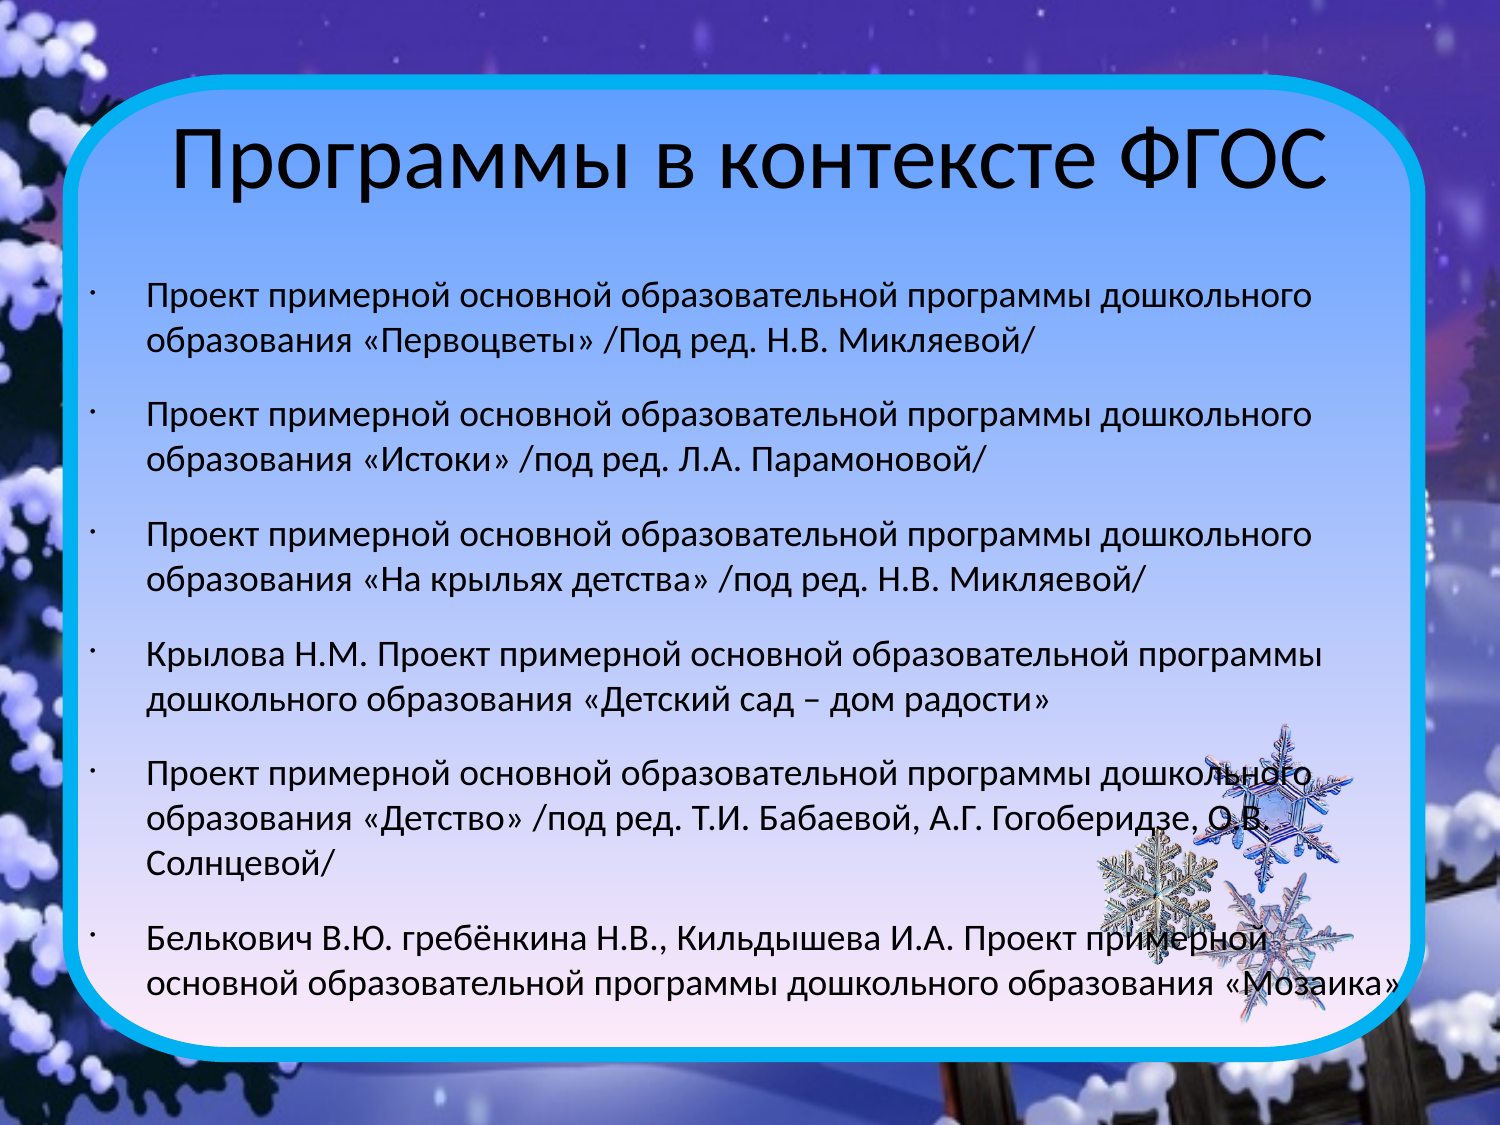

# Программы в контексте ФГОС
Проект примерной основной образовательной программы дошкольного образования «Первоцветы» /Под ред. Н.В. Микляевой/
Проект примерной основной образовательной программы дошкольного образования «Истоки» /под ред. Л.А. Парамоновой/
Проект примерной основной образовательной программы дошкольного образования «На крыльях детства» /под ред. Н.В. Микляевой/
Крылова Н.М. Проект примерной основной образовательной программы дошкольного образования «Детский сад – дом радости»
Проект примерной основной образовательной программы дошкольного образования «Детство» /под ред. Т.И. Бабаевой, А.Г. Гогоберидзе, О.В. Солнцевой/
Белькович В.Ю. гребёнкина Н.В., Кильдышева И.А. Проект примерной основной образовательной программы дошкольного образования «Мозаика»